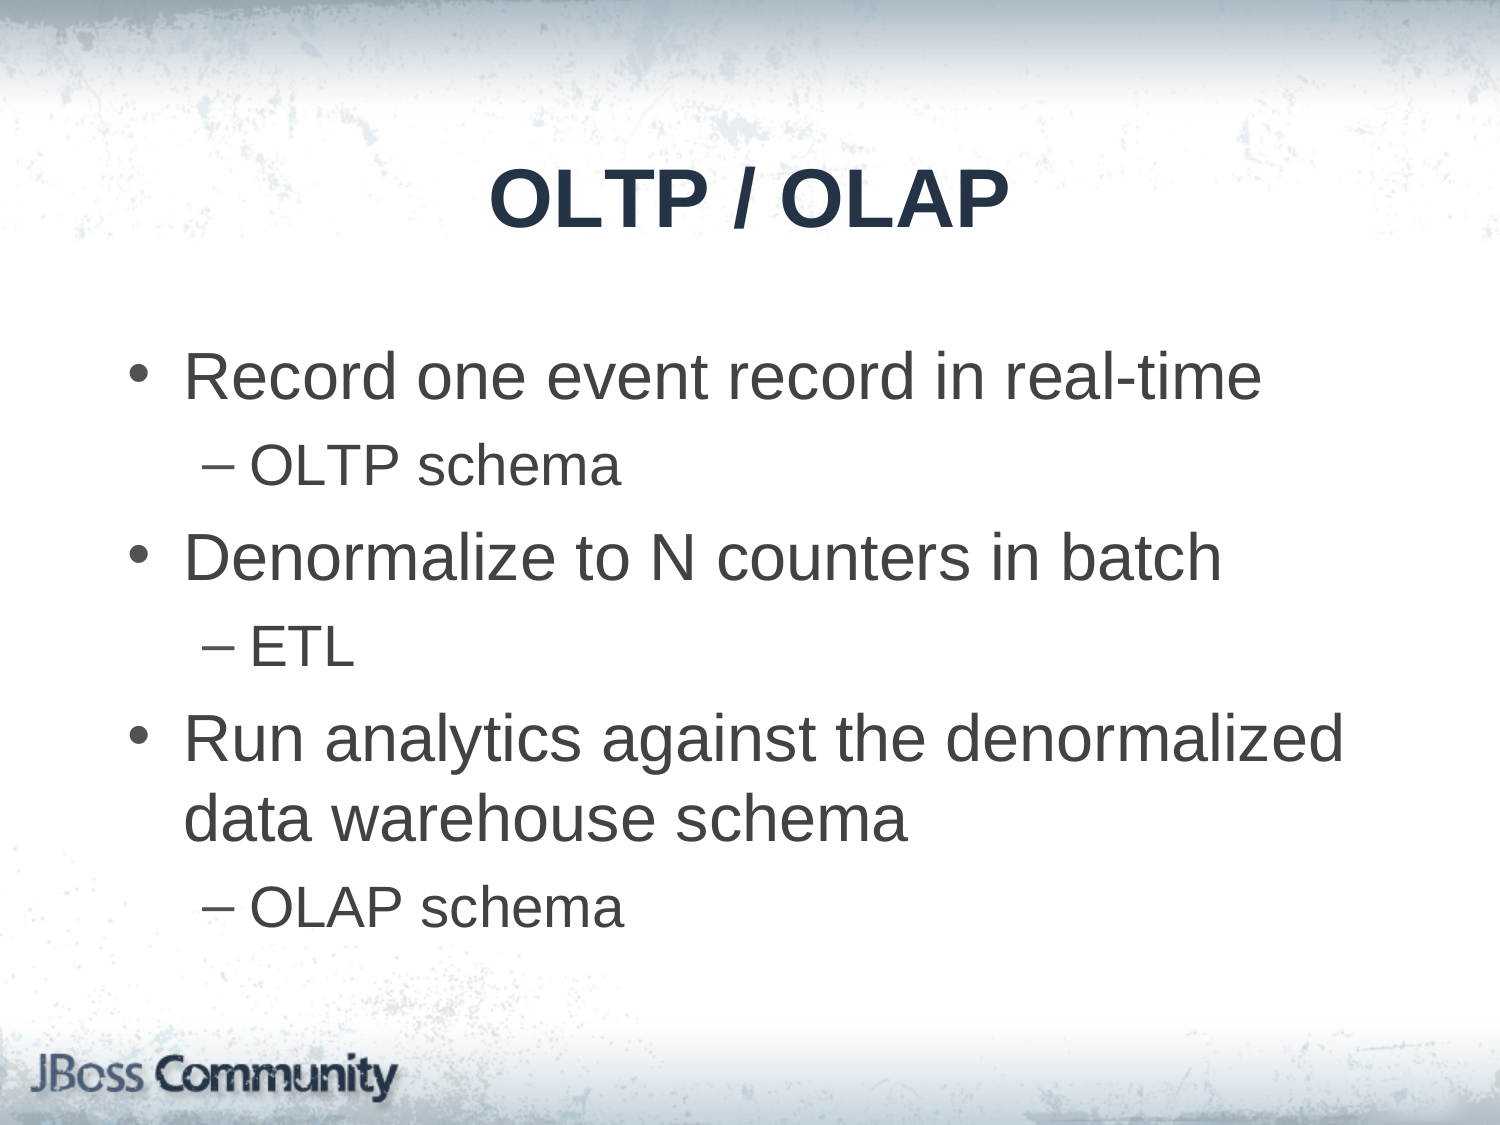

# OLTP / OLAP
Record one event record in real-time
OLTP schema
Denormalize to N counters in batch
ETL
Run analytics against the denormalized data warehouse schema
OLAP schema